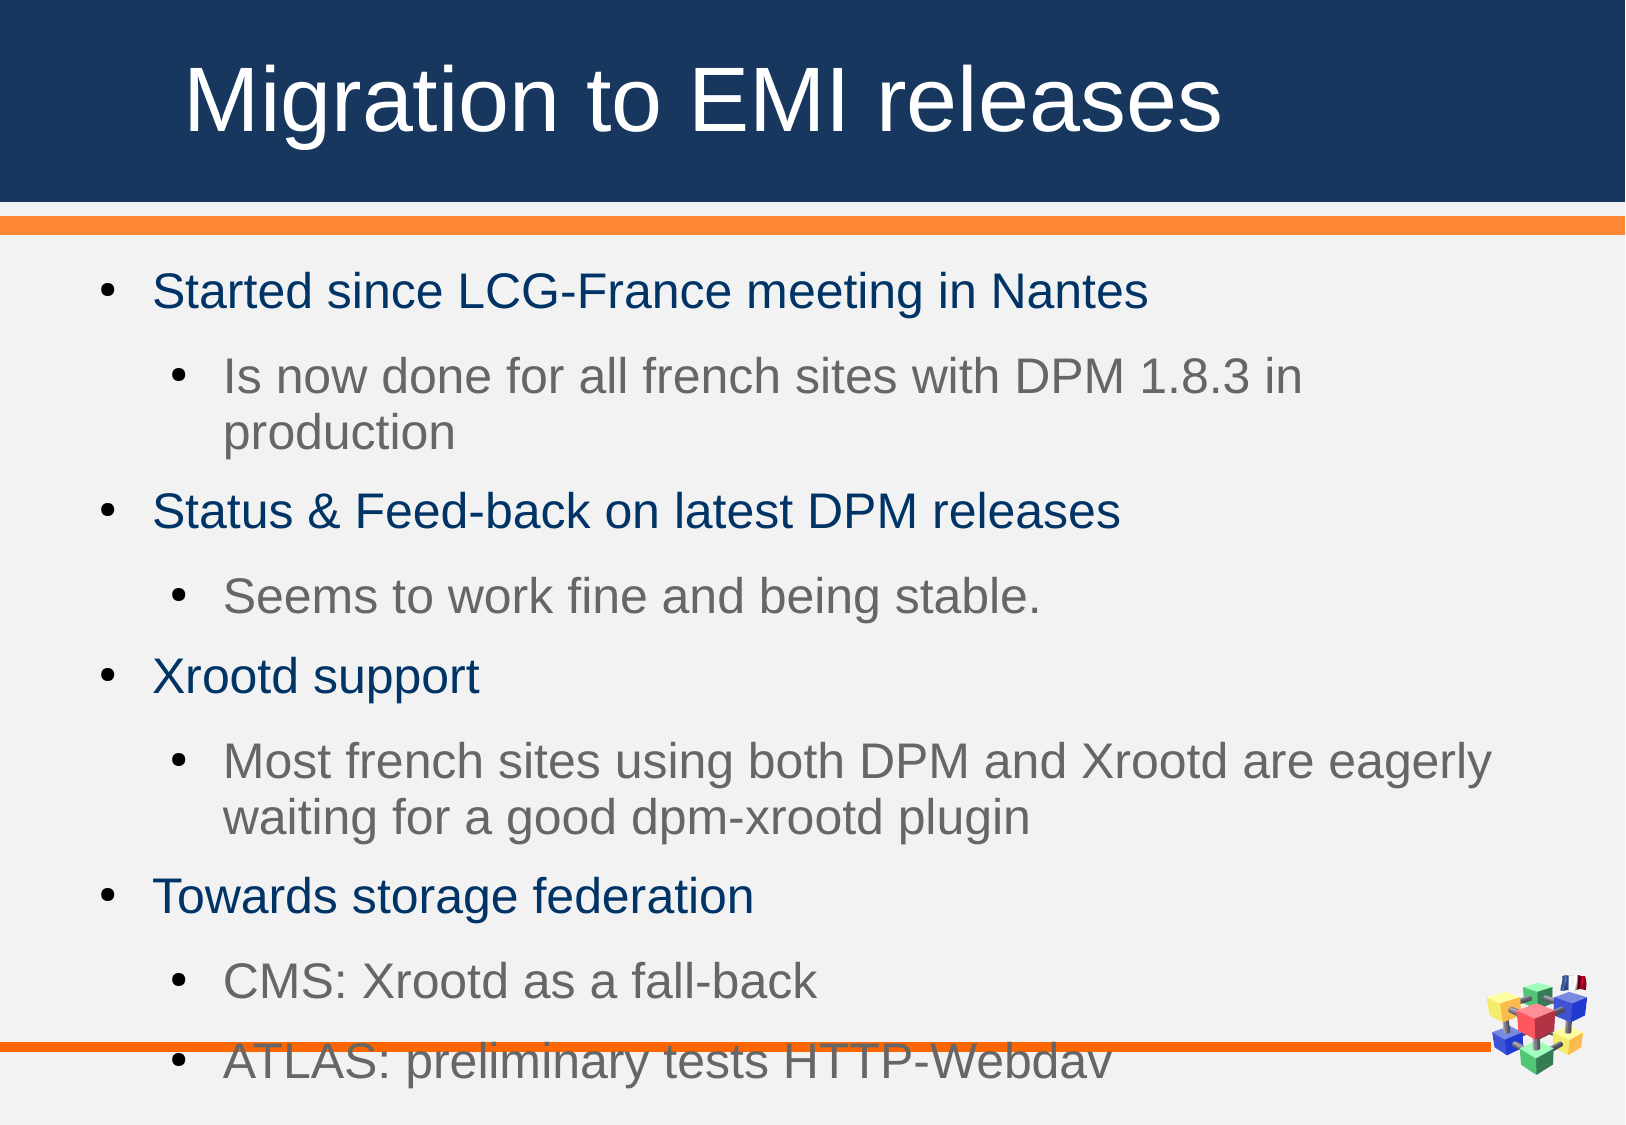

# Migration to EMI releases
Started since LCG-France meeting in Nantes
Is now done for all french sites with DPM 1.8.3 in production
Status & Feed-back on latest DPM releases
Seems to work fine and being stable.
Xrootd support
Most french sites using both DPM and Xrootd are eagerly waiting for a good dpm-xrootd plugin
Towards storage federation
CMS: Xrootd as a fall-back
ATLAS: preliminary tests HTTP-Webdav